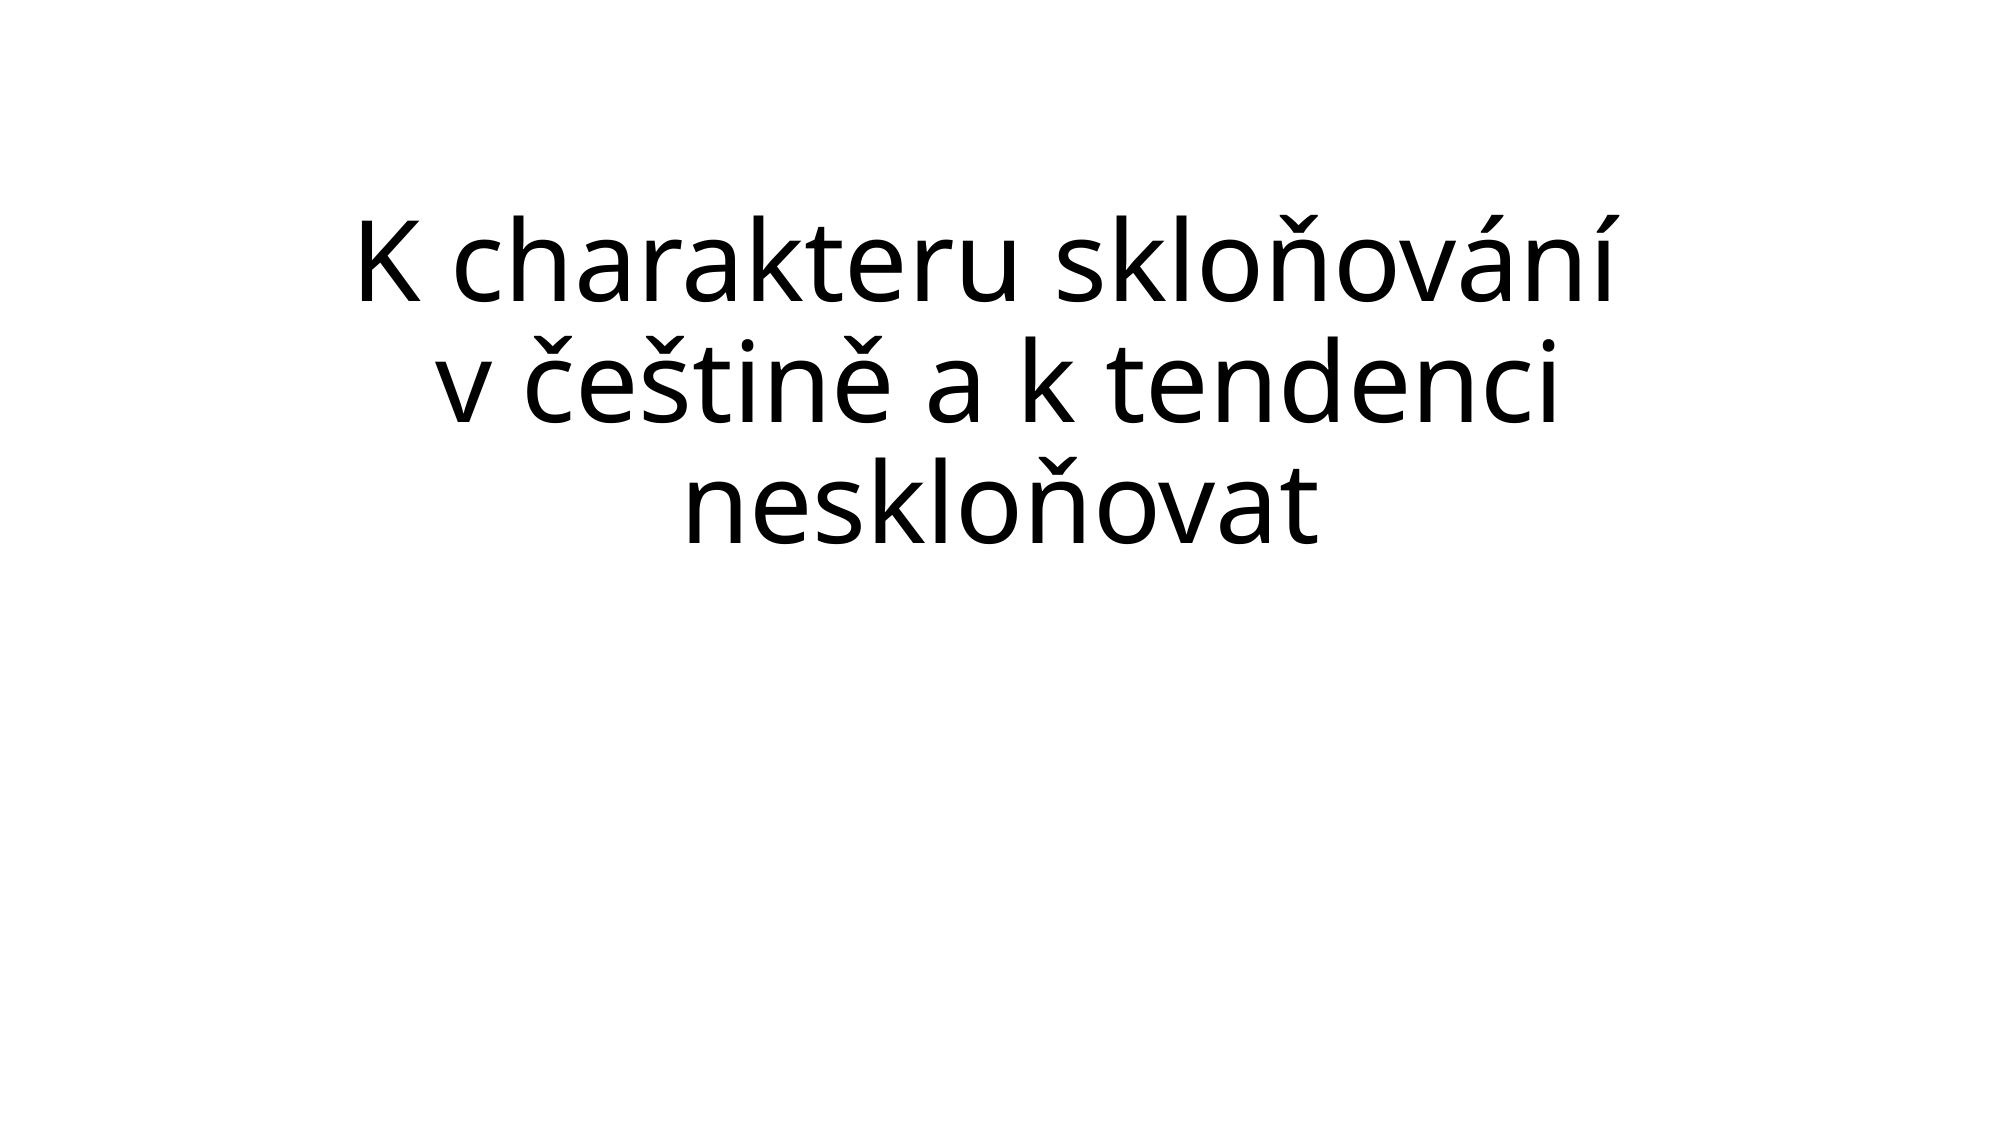

# K charakteru skloňování v češtině a k tendenci neskloňovat